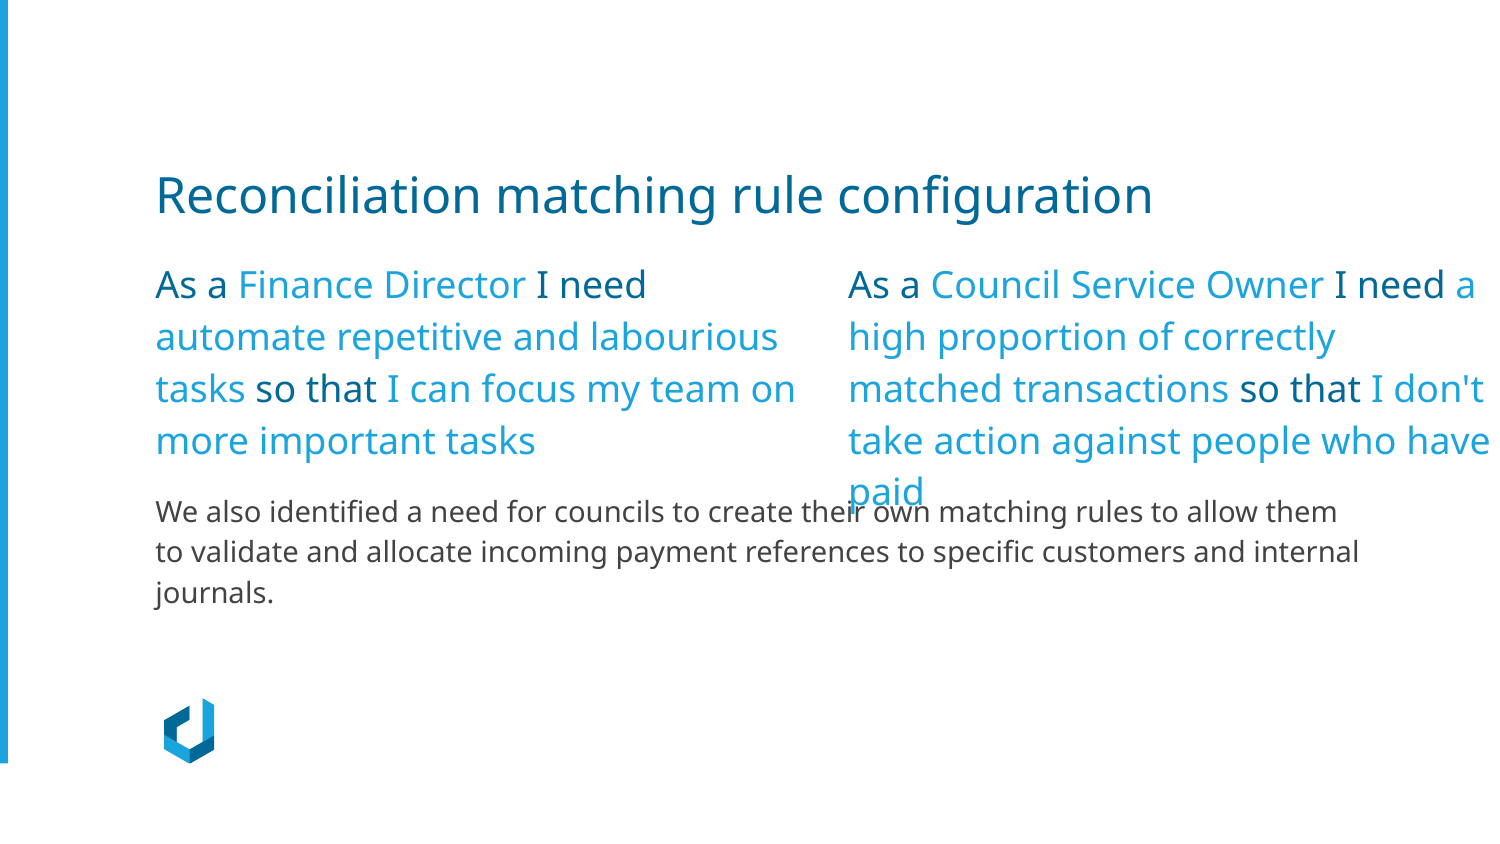

# Reconciliation matching rule configuration
We also identified a need for councils to create their own matching rules to allow them to validate and allocate incoming payment references to specific customers and internal journals.
As a Finance Director I need automate repetitive and labourious tasks so that I can focus my team on more important tasks
As a Council Service Owner I need a high proportion of correctly matched transactions so that I don't take action against people who have paid